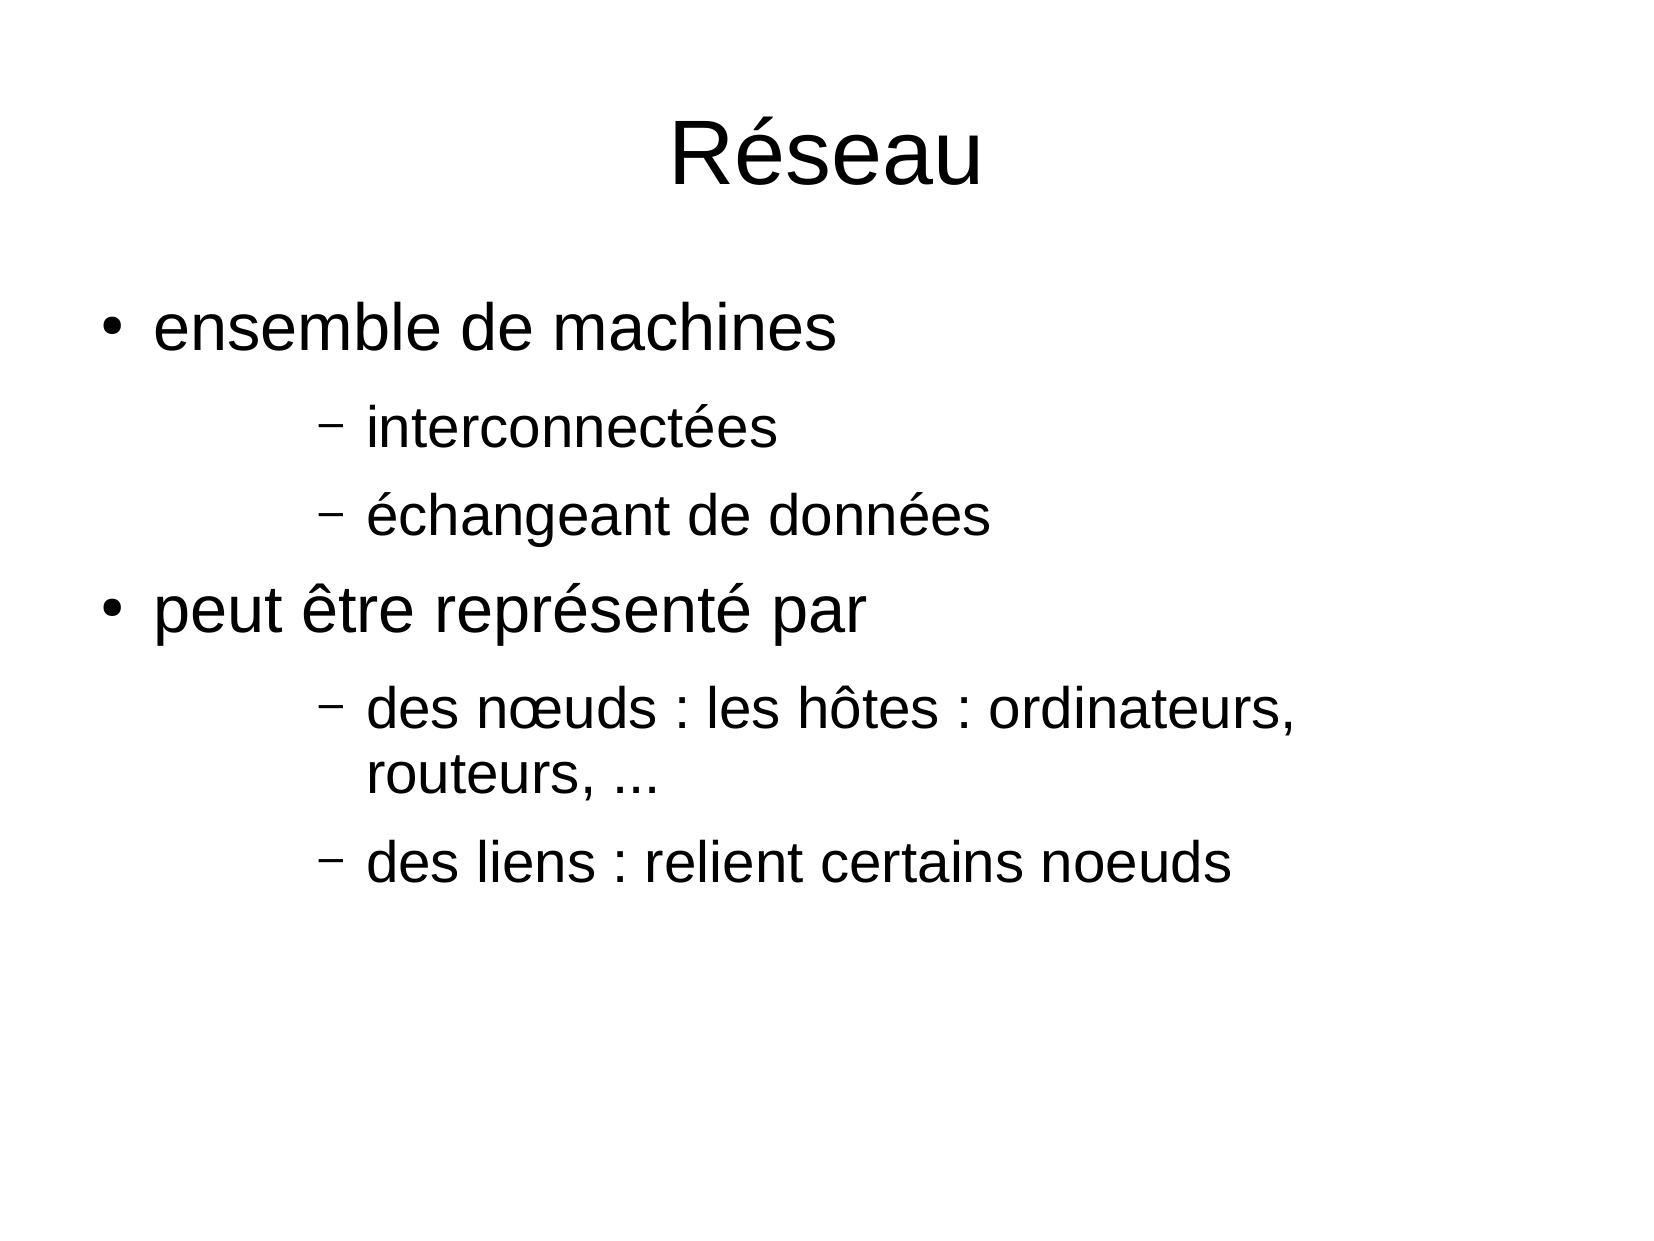

# Réseau
ensemble de machines
interconnectées
échangeant de données
peut être représenté par
des nœuds : les hôtes : ordinateurs, routeurs, ...
des liens : relient certains noeuds